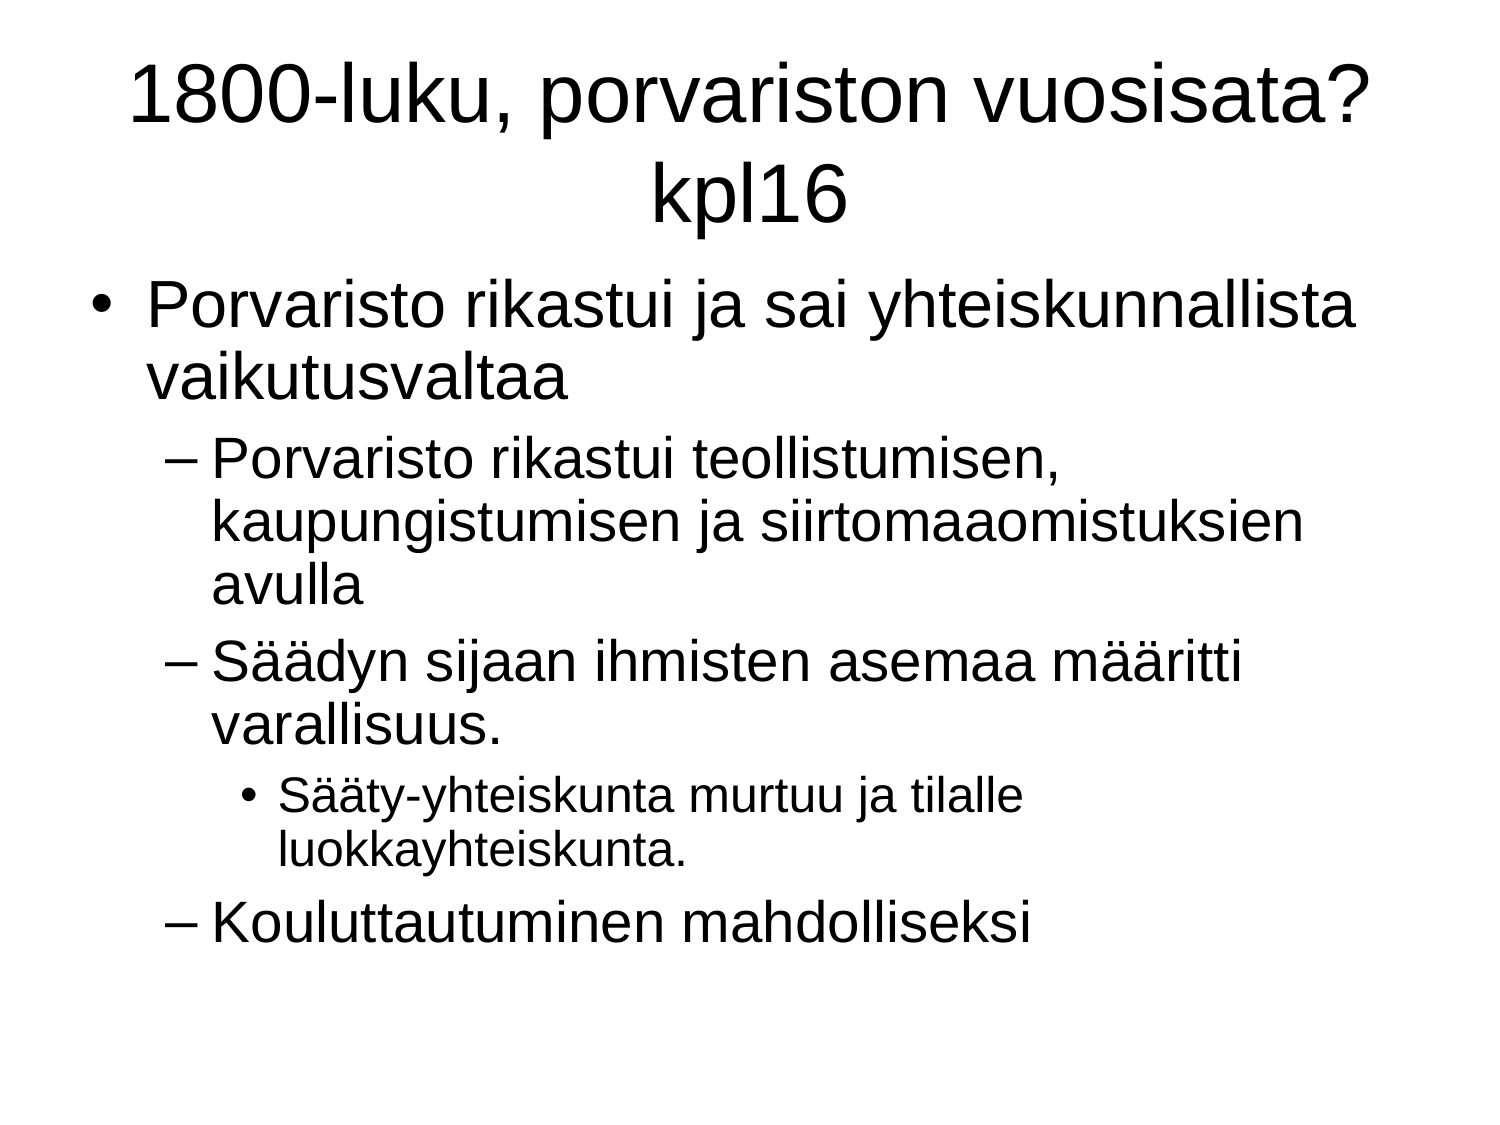

# 1800-luku, porvariston vuosisata? kpl16
Porvaristo rikastui ja sai yhteiskunnallista vaikutusvaltaa
Porvaristo rikastui teollistumisen, kaupungistumisen ja siirtomaaomistuksien avulla
Säädyn sijaan ihmisten asemaa määritti varallisuus.
Sääty-yhteiskunta murtuu ja tilalle luokkayhteiskunta.
Kouluttautuminen mahdolliseksi